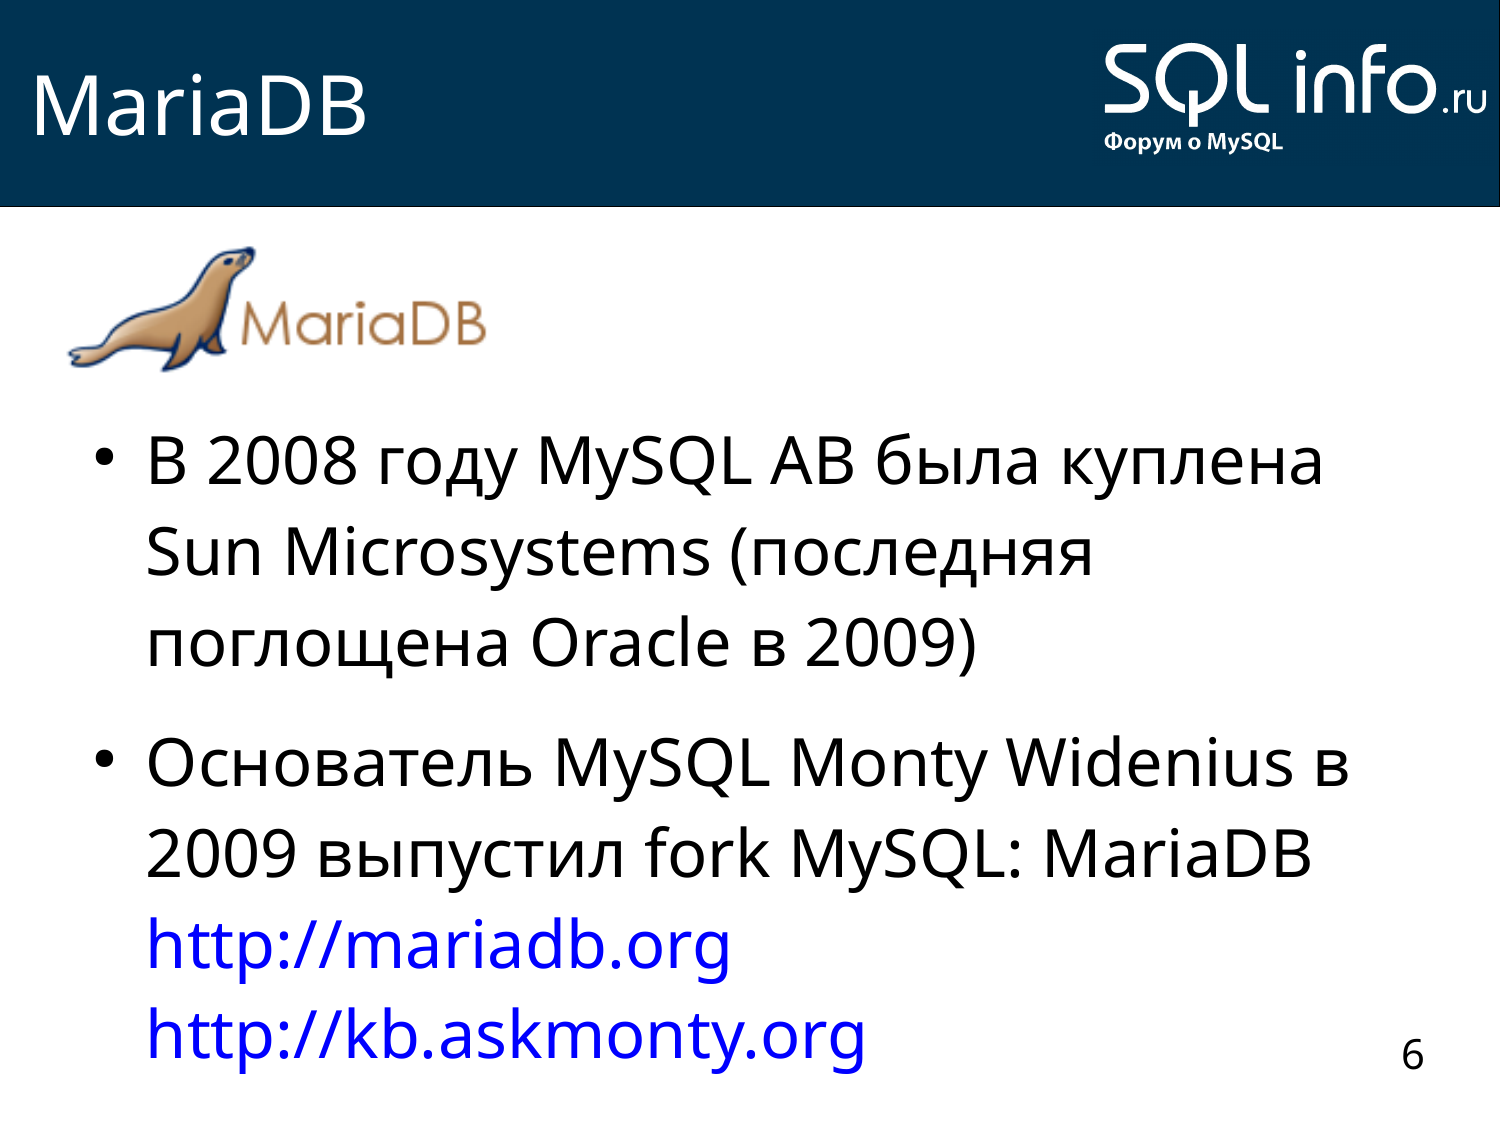

# MariaDB
В 2008 году MySQL AB была куплена Sun Microsystems (последняя поглощена Oracle в 2009)
Основатель MySQL Monty Widenius в 2009 выпустил fork MySQL: MariaDB		 http://mariadb.org http://kb.askmonty.org
Мотивация: развитие свободного MySQL не должно останавливаться
6